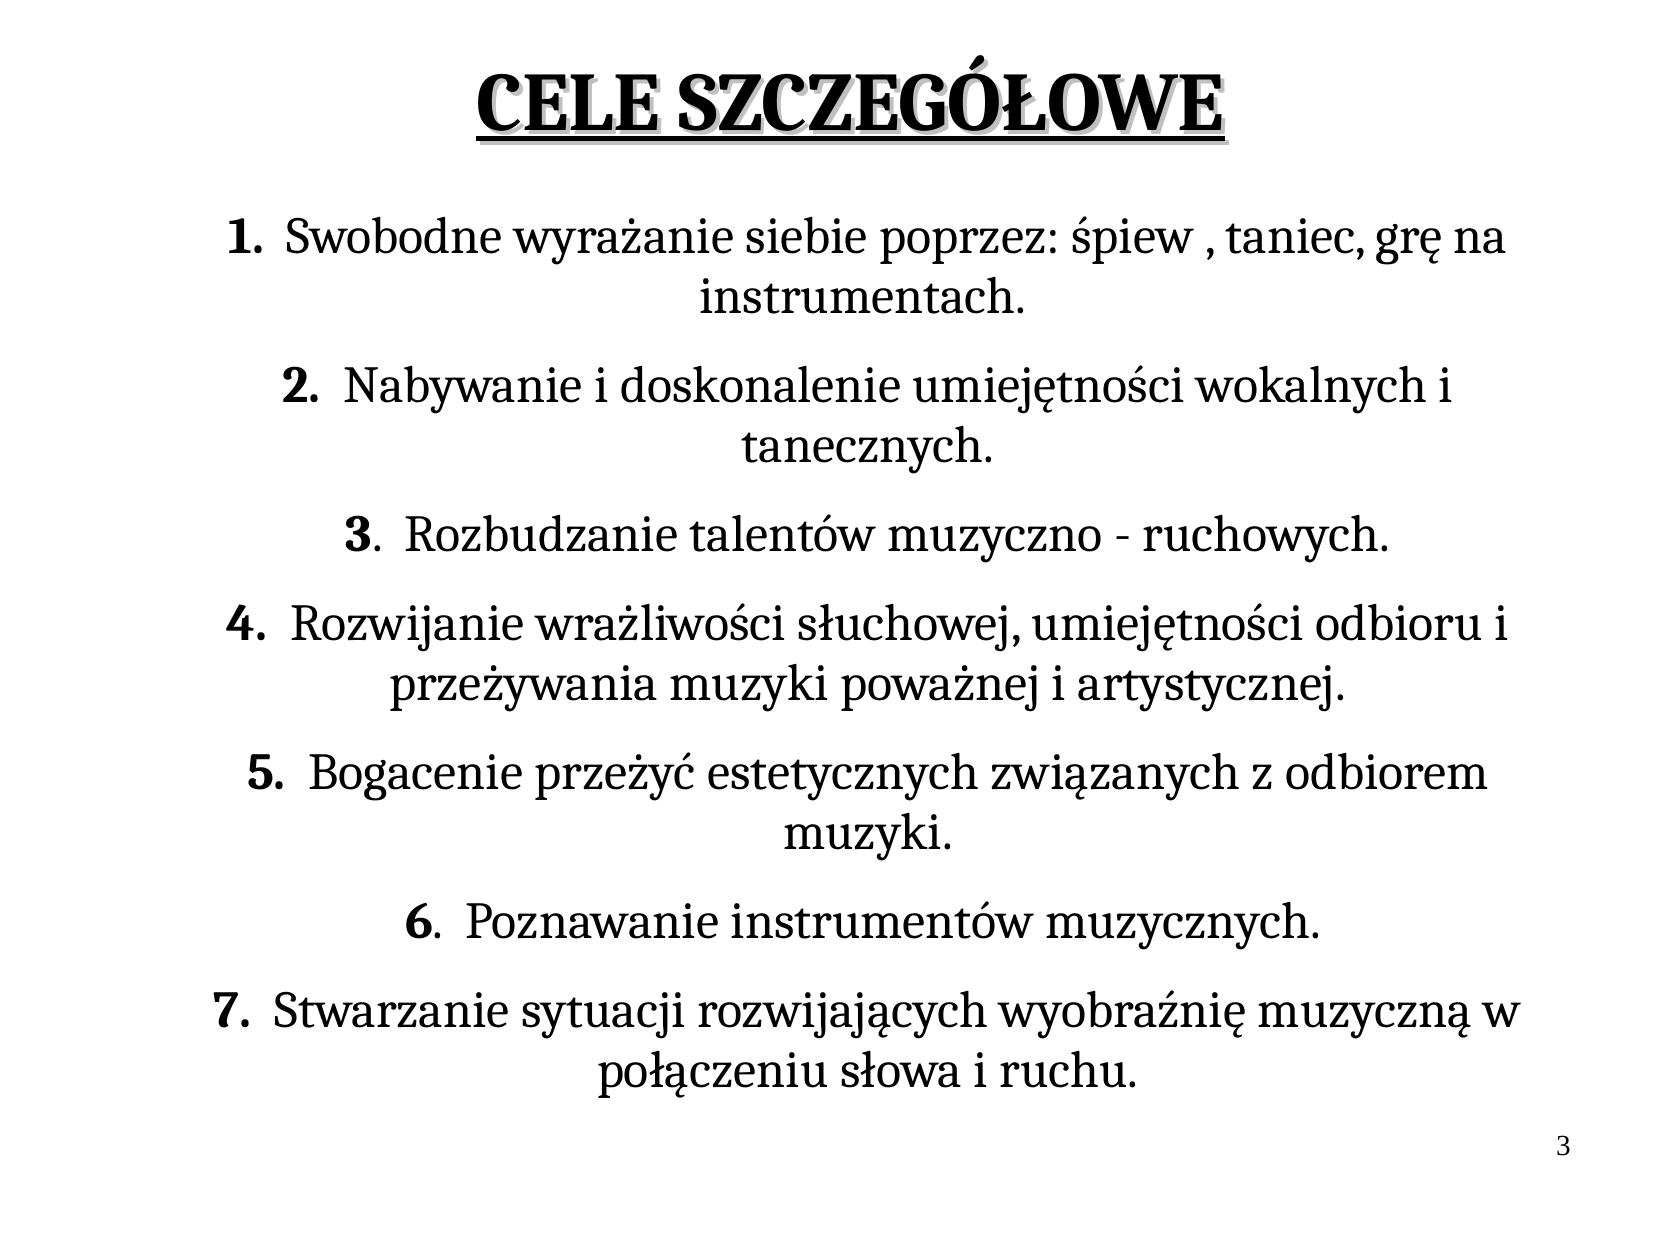

# CELE SZCZEGÓŁOWE
1. Swobodne wyrażanie siebie poprzez: śpiew , taniec, grę na instrumentach.
2. Nabywanie i doskonalenie umiejętności wokalnych i tanecznych.
3. Rozbudzanie talentów muzyczno - ruchowych.
4. Rozwijanie wrażliwości słuchowej, umiejętności odbioru i przeżywania muzyki poważnej i artystycznej.
5. Bogacenie przeżyć estetycznych związanych z odbiorem muzyki.
6. Poznawanie instrumentów muzycznych.
7. Stwarzanie sytuacji rozwijających wyobraźnię muzyczną w połączeniu słowa i ruchu.
3